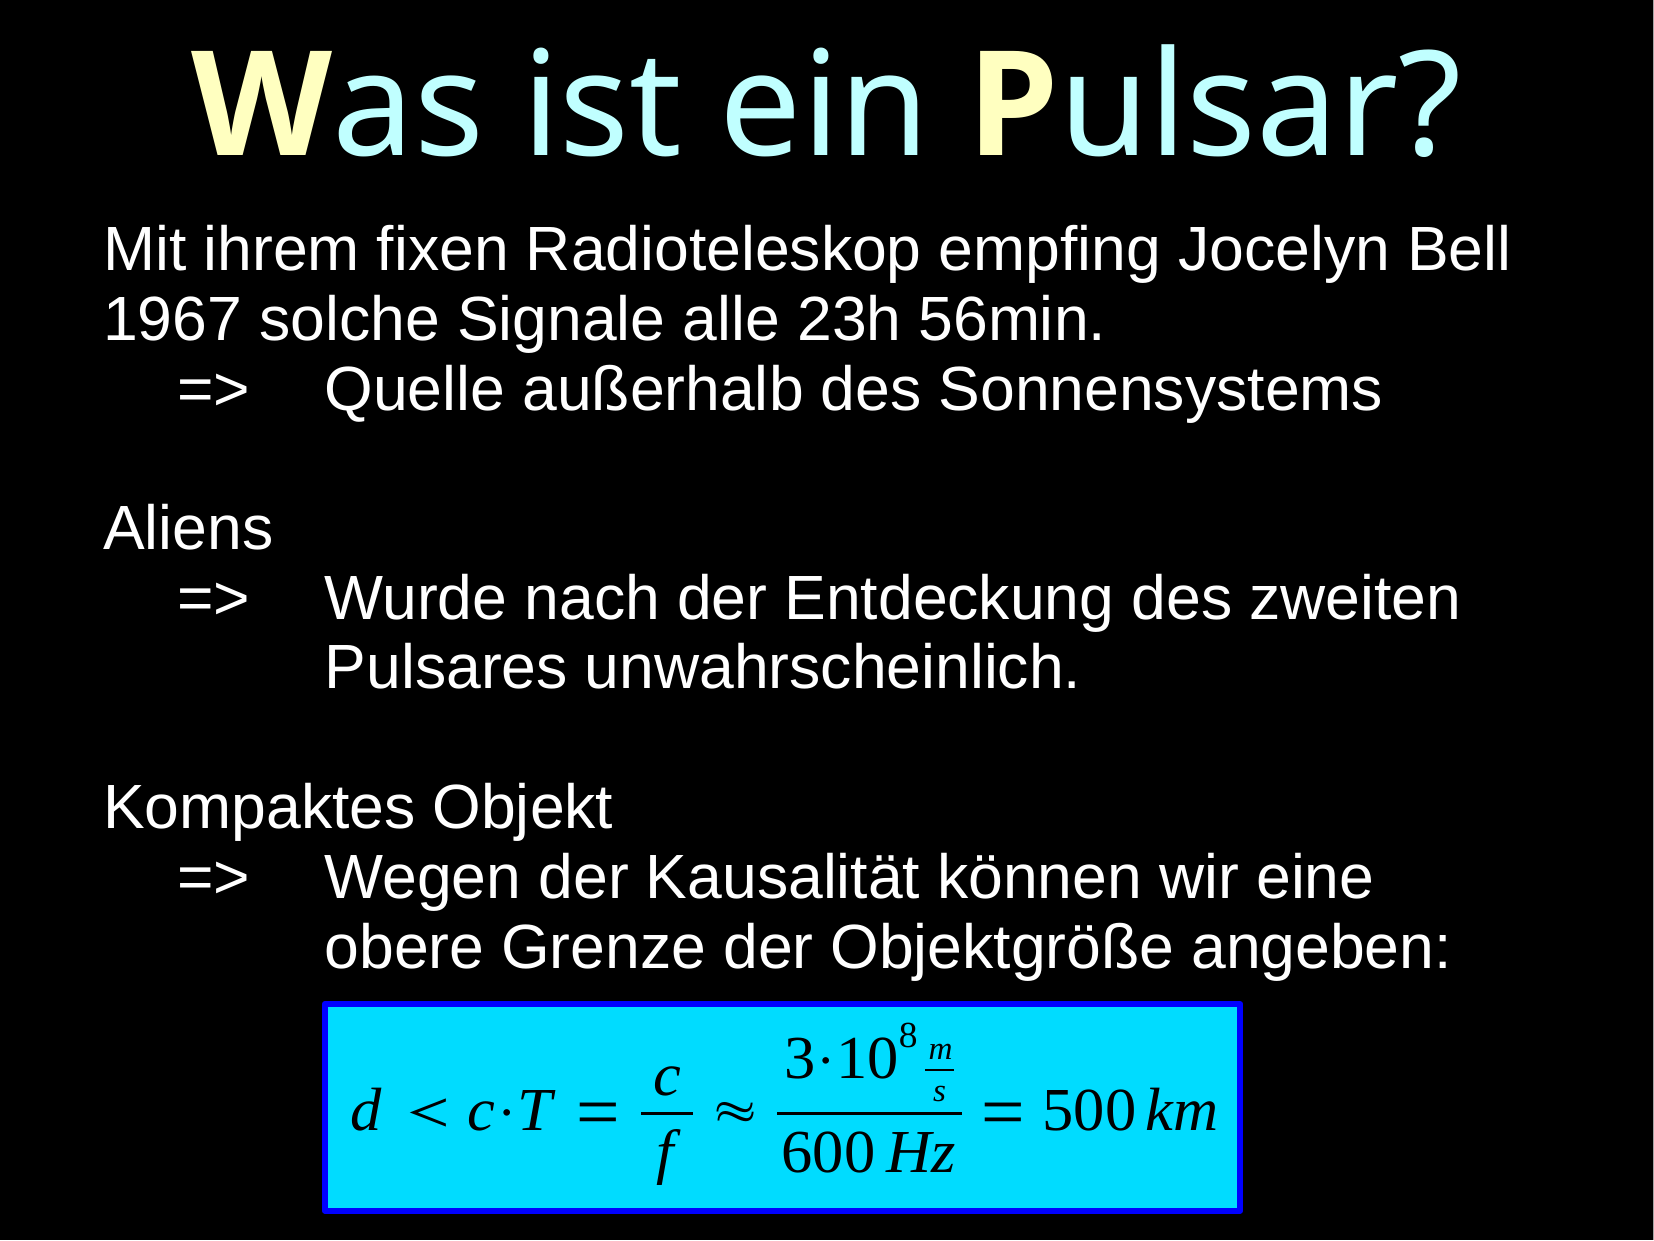

# Was ist ein Pulsar?
Mit ihrem fixen Radioteleskop empfing Jocelyn Bell 1967 solche Signale alle 23h 56min.
	=>		Quelle außerhalb des Sonnensystems
Aliens
	=>		Wurde nach der Entdeckung des zweiten 				Pulsares unwahrscheinlich.
Kompaktes Objekt
	=>		Wegen der Kausalität können wir eine 					obere Grenze der Objektgröße angeben: